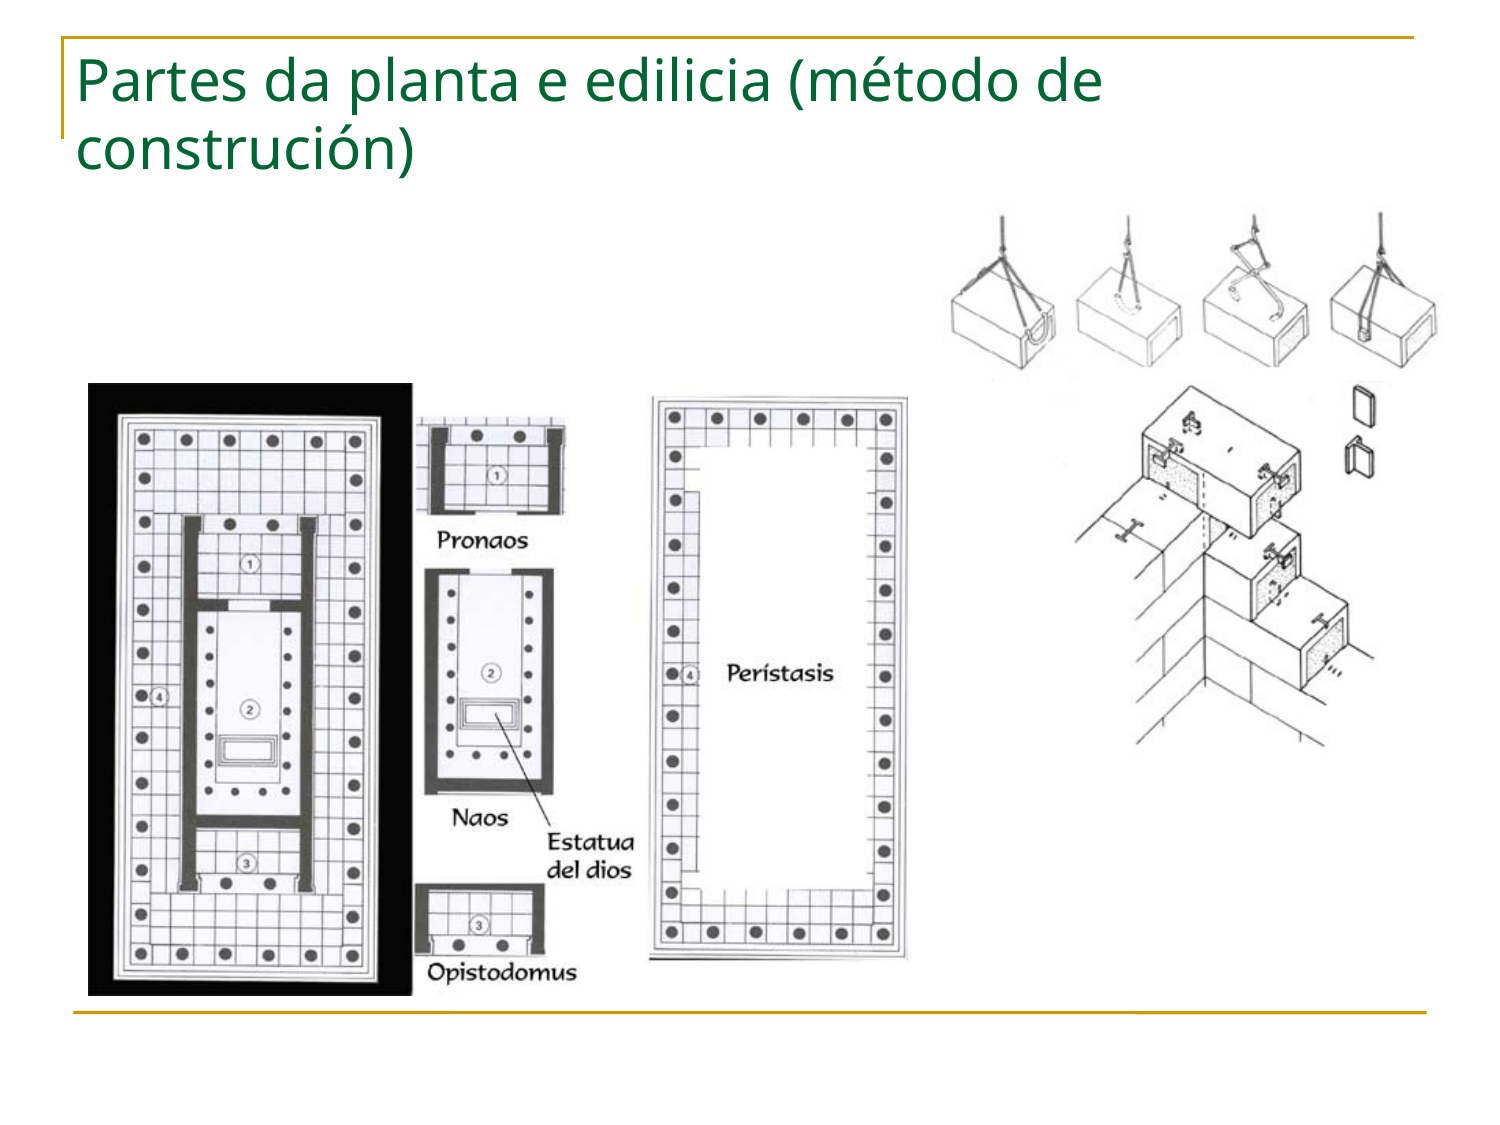

# Partes da planta e edilicia (método de construción)